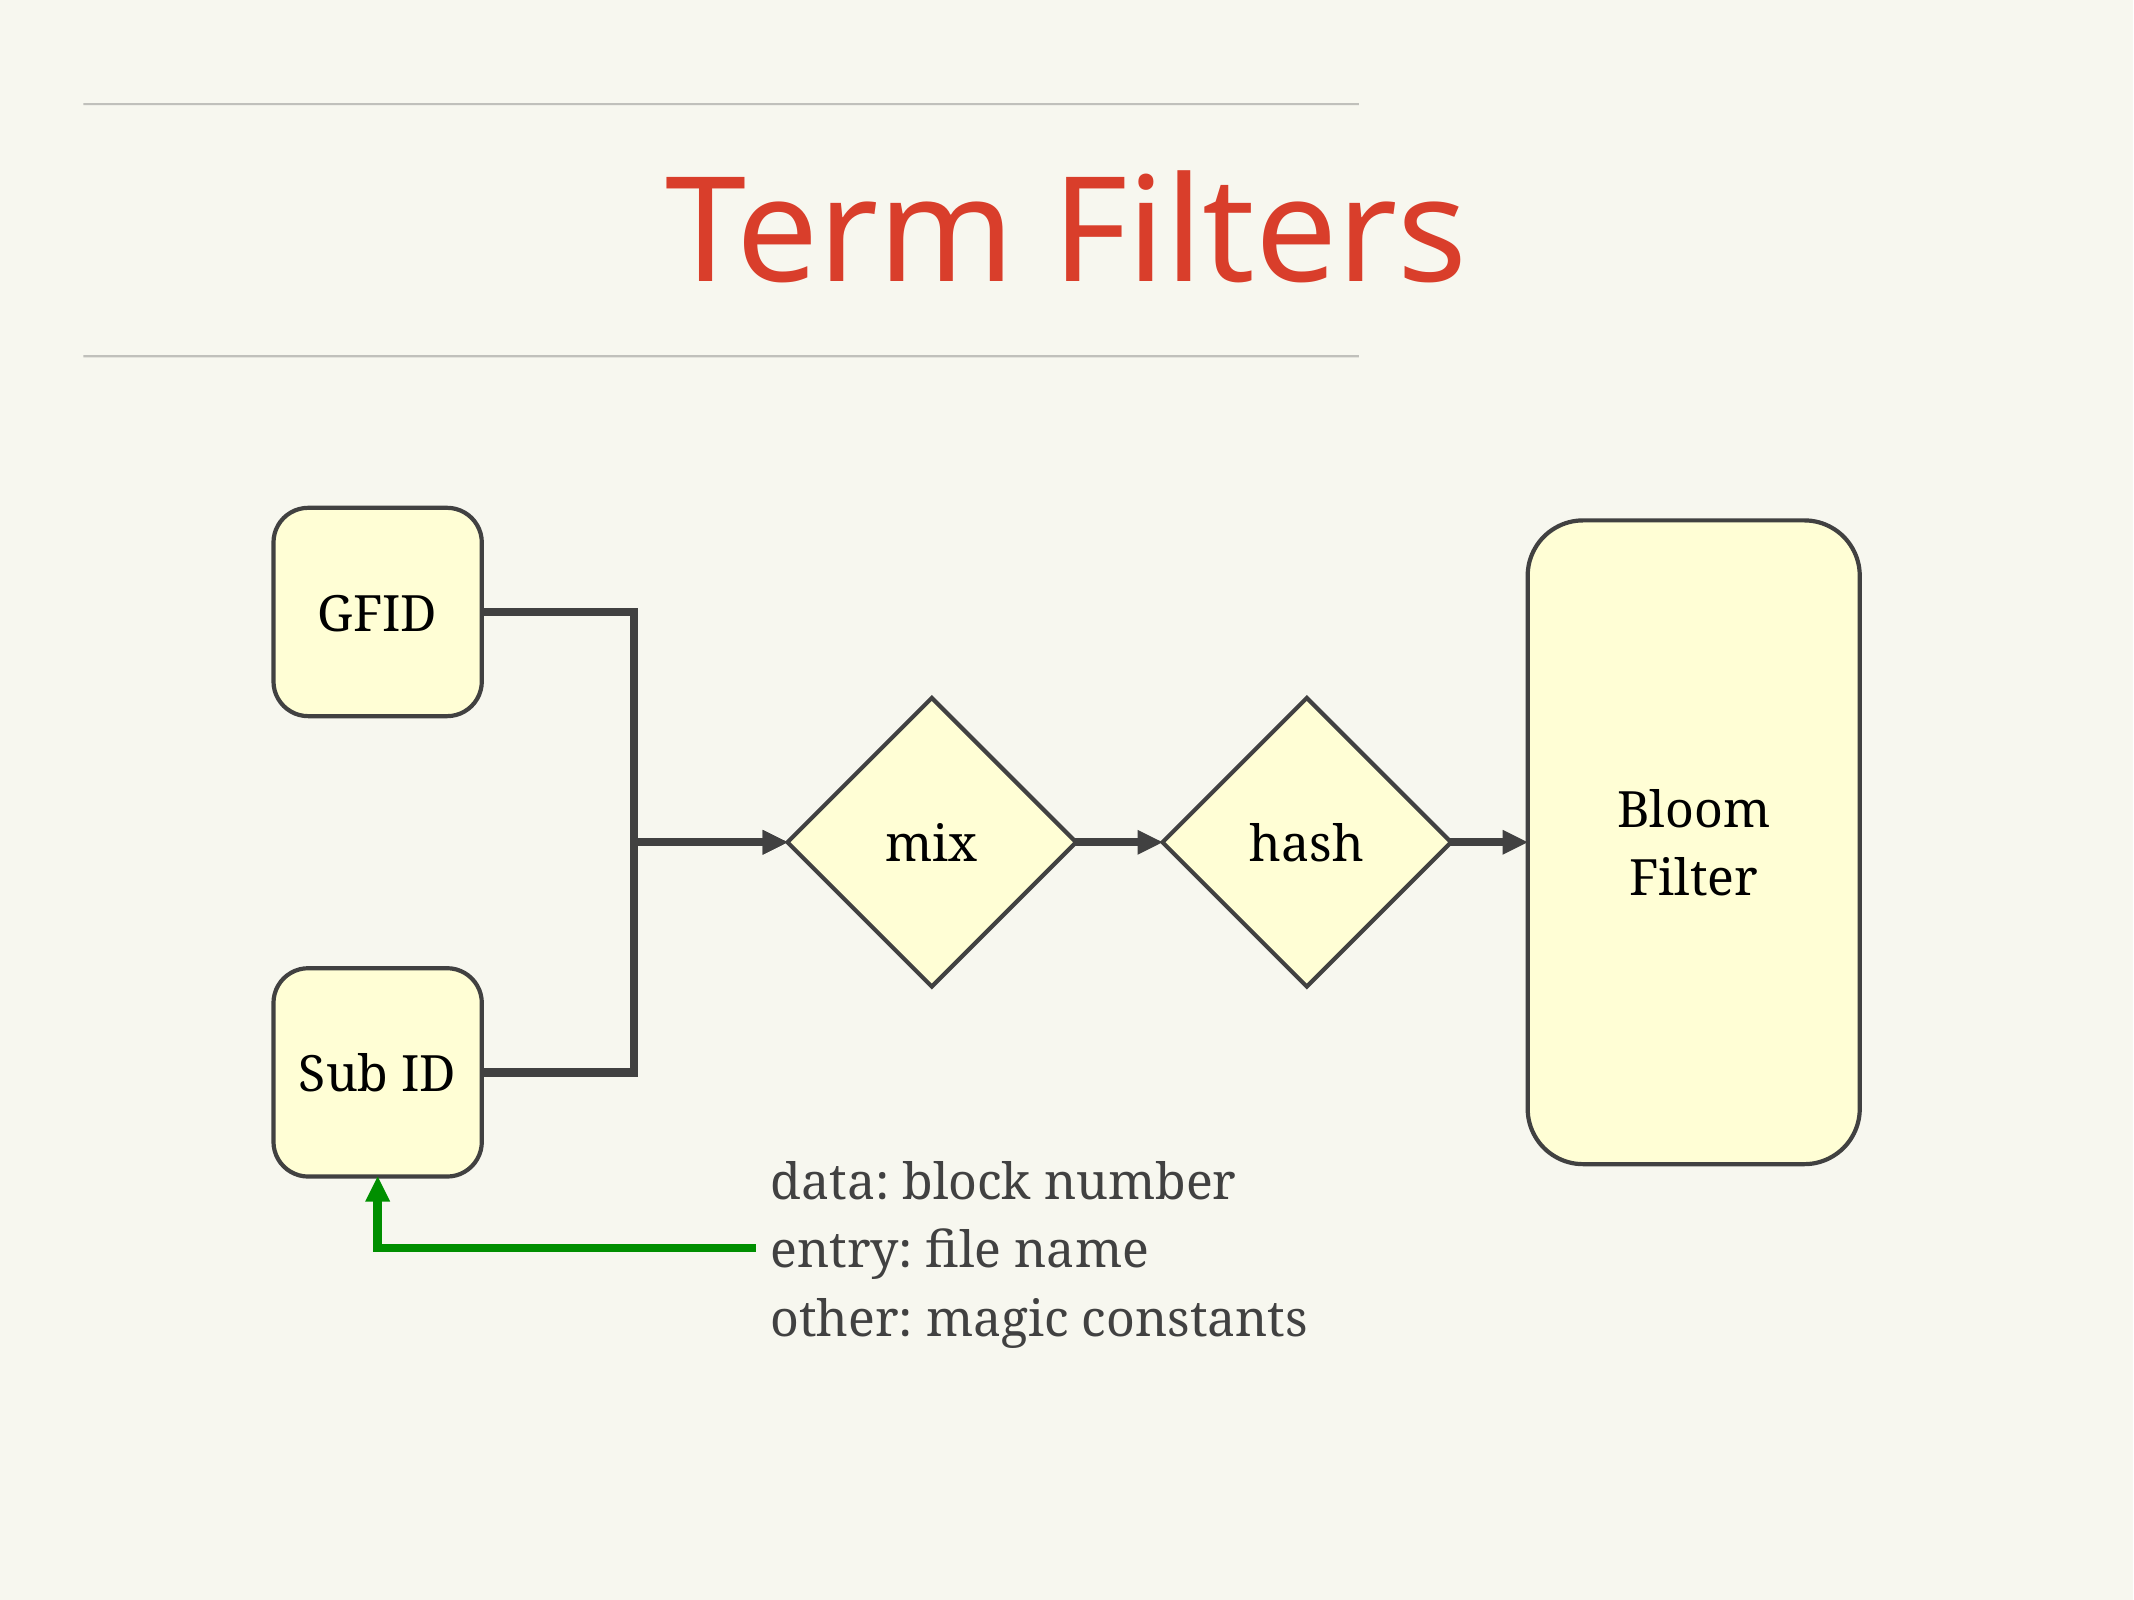

# Term Filters
GFID
Bloom
Filter
mix
hash
Sub ID
data: block number
entry: file name
other: magic constants